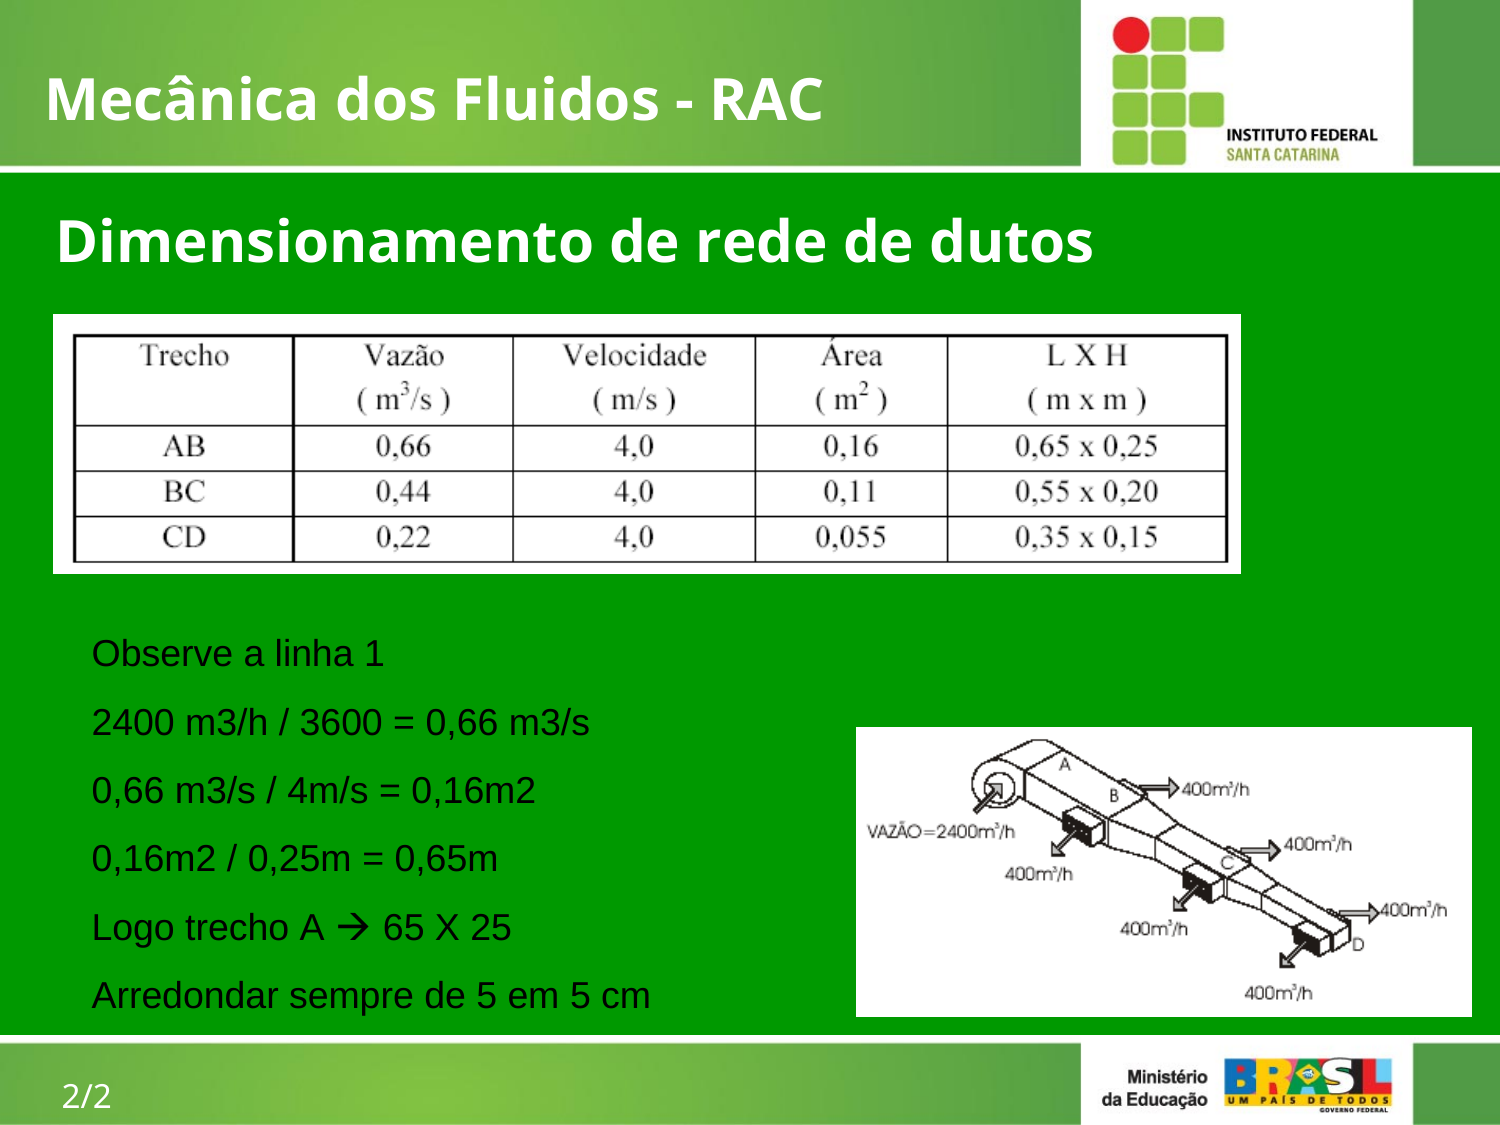

Mecânica dos Fluidos - RAC
Dimensionamento de rede de dutos
Observe a linha 1
2400 m3/h / 3600 = 0,66 m3/s
0,66 m3/s / 4m/s = 0,16m2
0,16m2 / 0,25m = 0,65m
Logo trecho A  65 X 25
Arredondar sempre de 5 em 5 cm
2/2